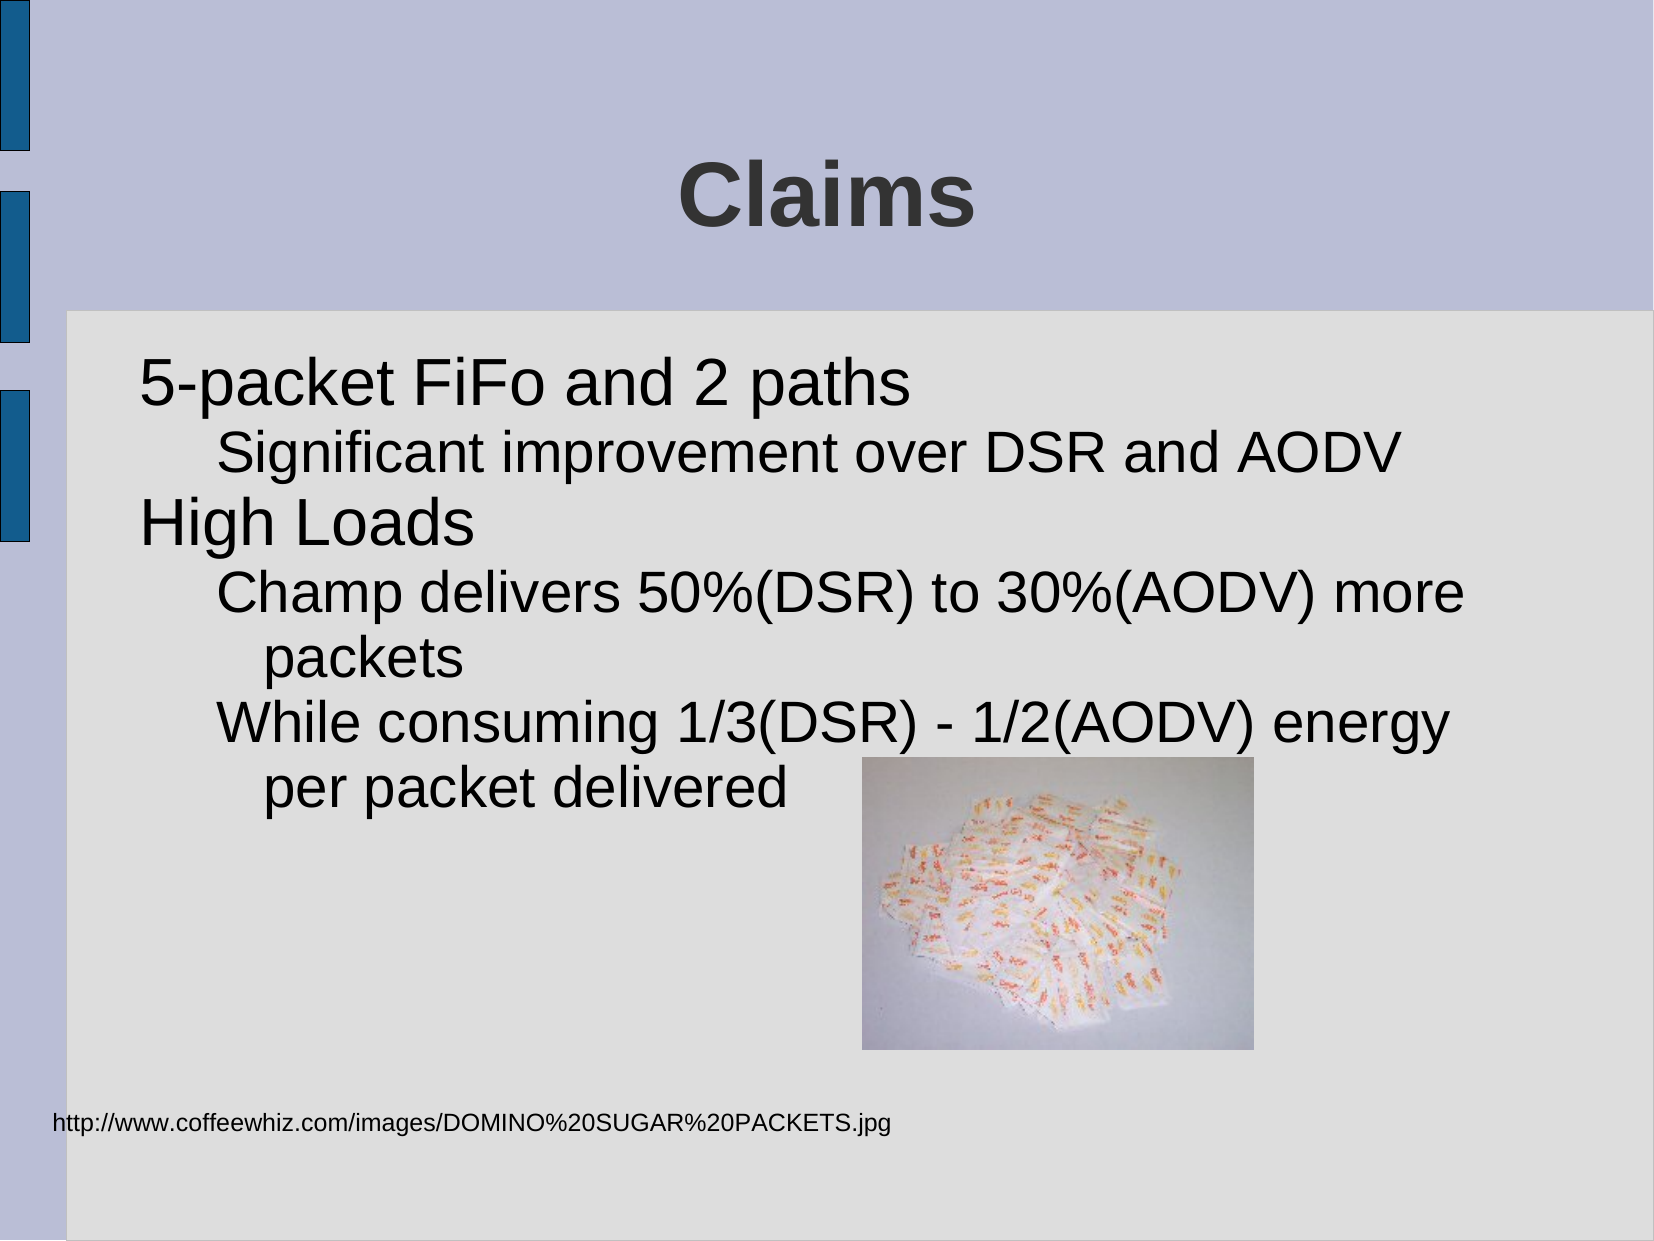

# Claims
5-packet FiFo and 2 paths
Significant improvement over DSR and AODV
High Loads
Champ delivers 50%(DSR) to 30%(AODV) more packets
While consuming 1/3(DSR) - 1/2(AODV) energy per packet delivered
http://www.coffeewhiz.com/images/DOMINO%20SUGAR%20PACKETS.jpg